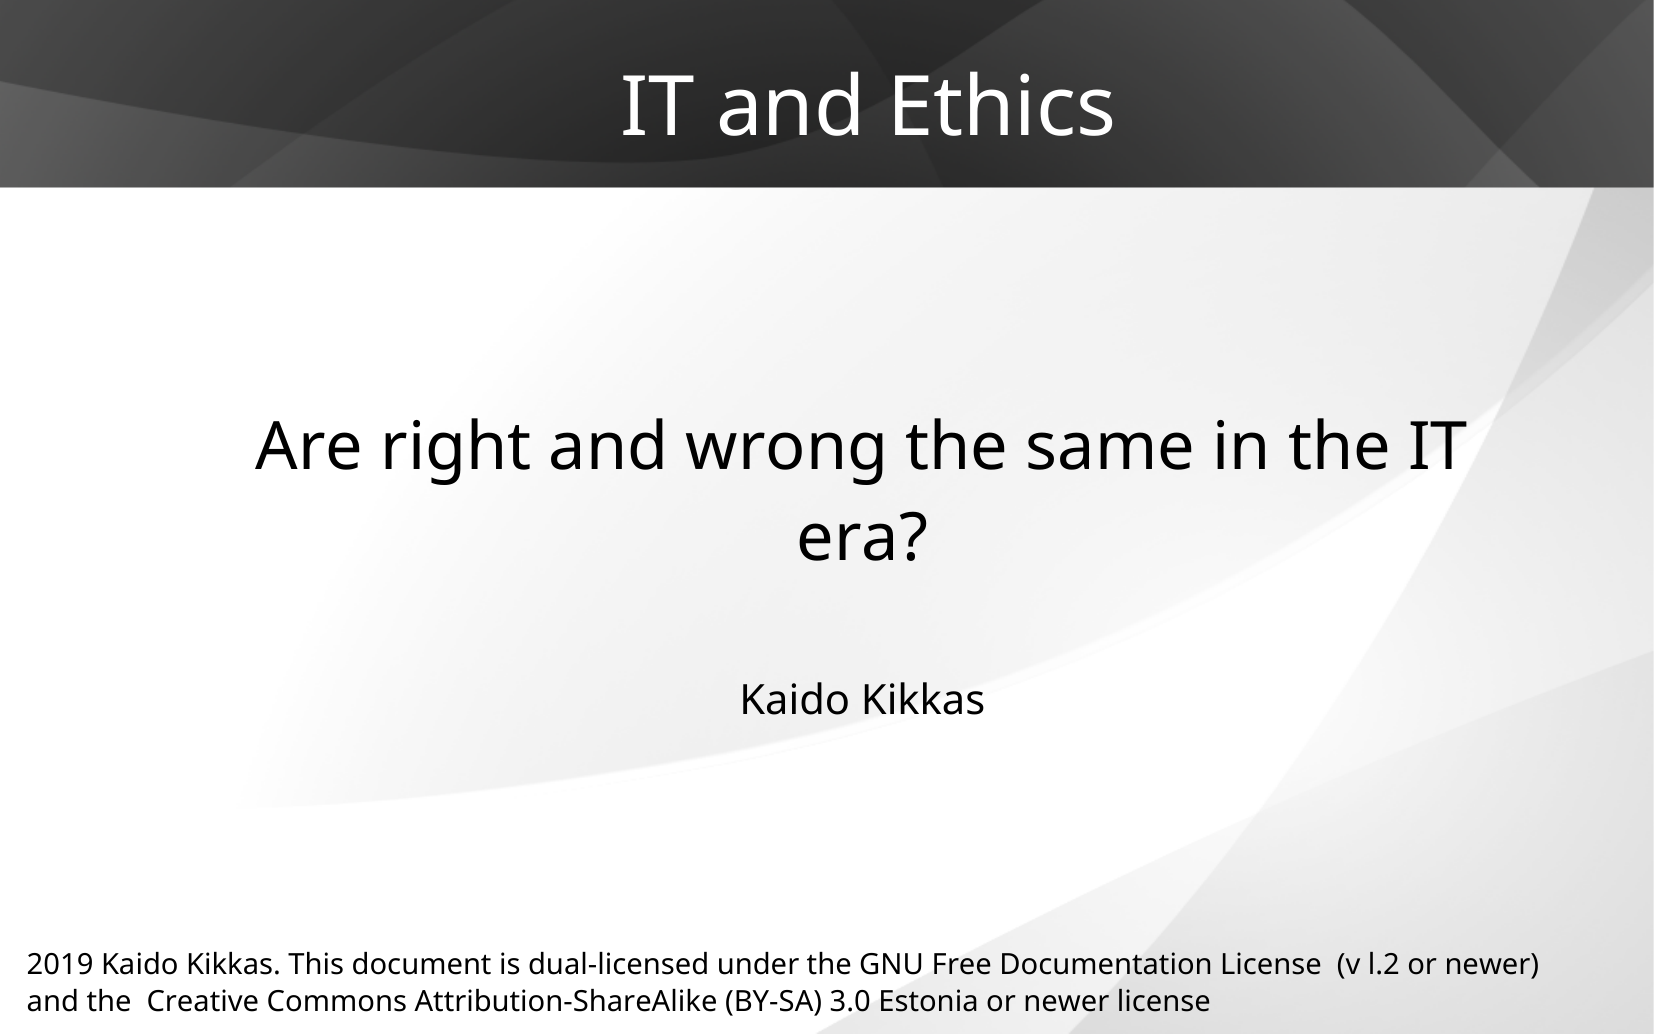

# IT and Ethics
Are right and wrong the same in the IT era?
Kaido Kikkas
2019 Kaido Kikkas. This document is dual-licensed under the GNU Free Documentation License (v l.2 or newer)
and the Creative Commons Attribution-ShareAlike (BY-SA) 3.0 Estonia or newer license
2018 Kaido Kikkas. This document is dual-licensed under the GNU Free Documentation License (v l.2 or newer)
and the Creative Commons Attribution-ShareAlike (BY-SA) 3.0 Estonia or newer license